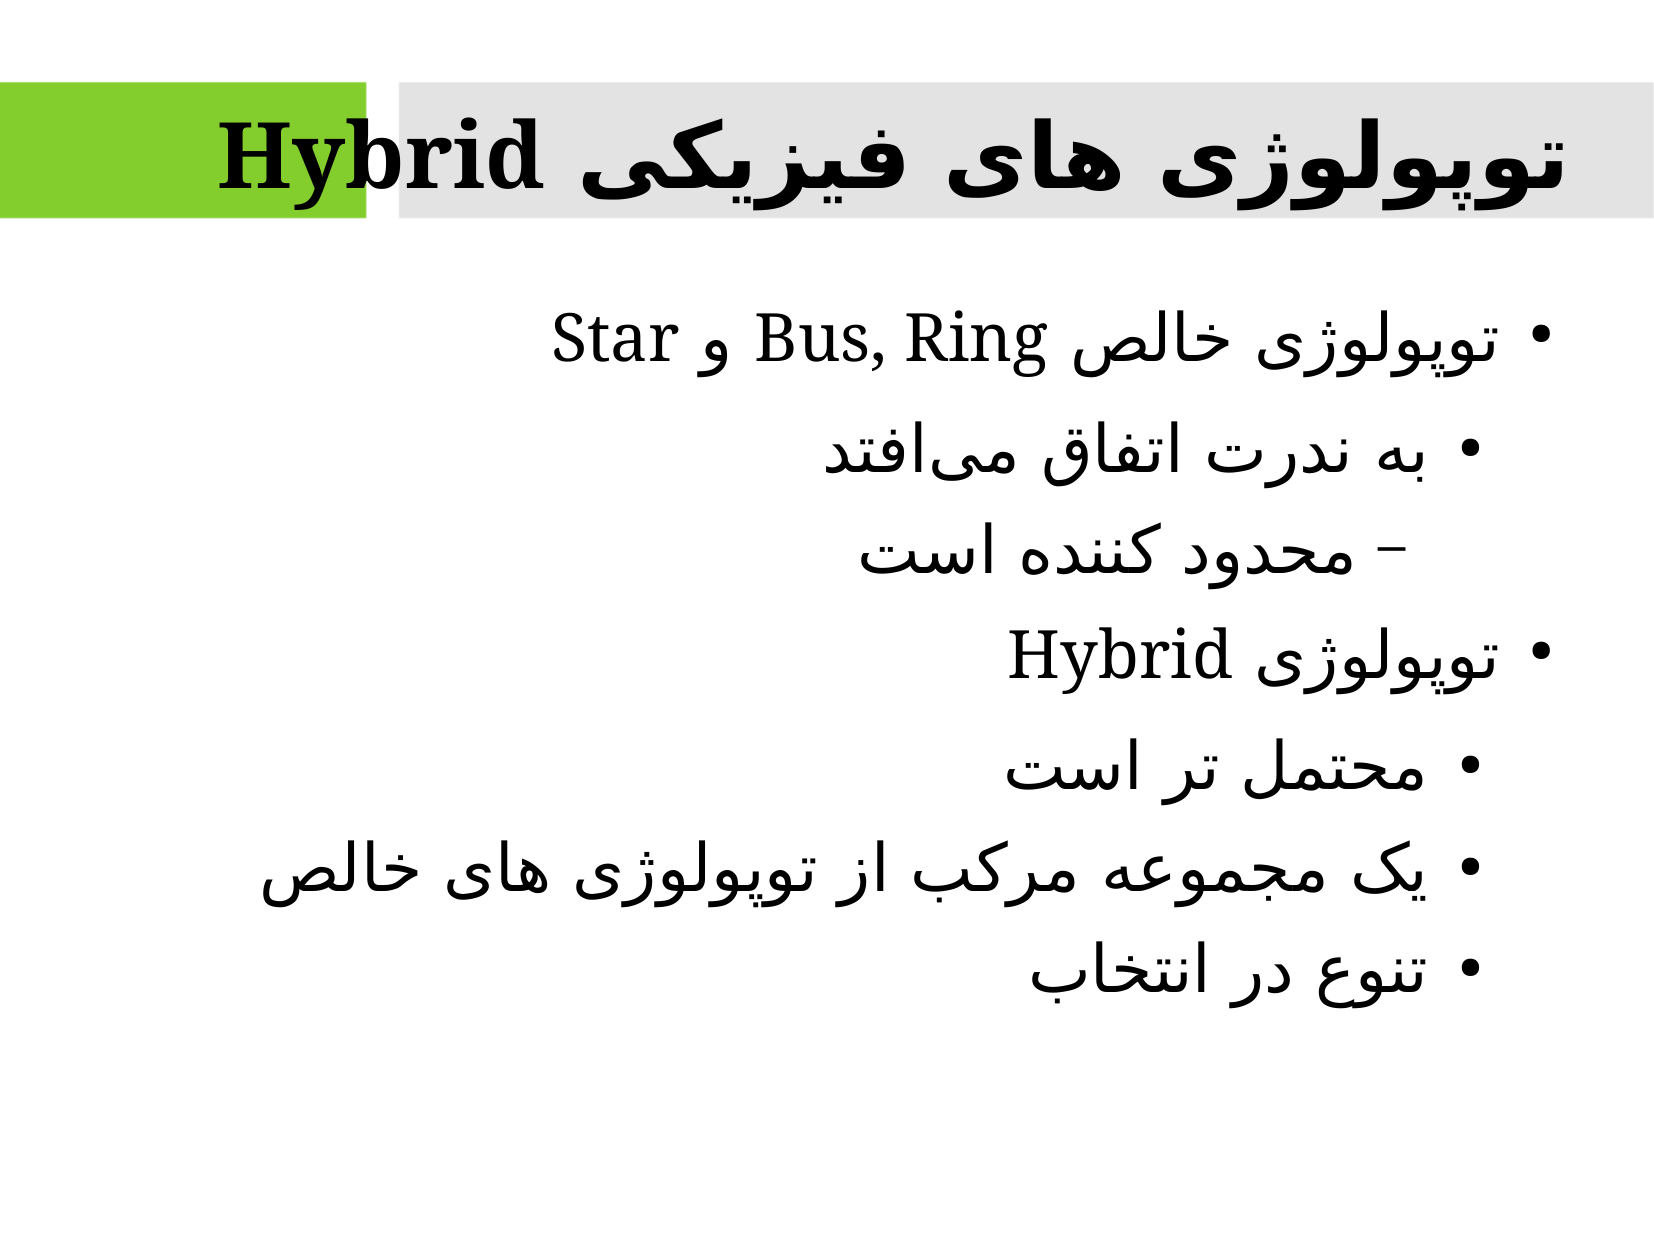

# توپولوژی های فیزیکی Hybrid
توپولوژی خالص Bus, Ring و Star
به ندرت اتفاق می‌افتد
محدود کننده است
توپولوژی Hybrid
محتمل تر است
یک مجموعه مرکب از توپولوژی های خالص
تنوع در انتخاب